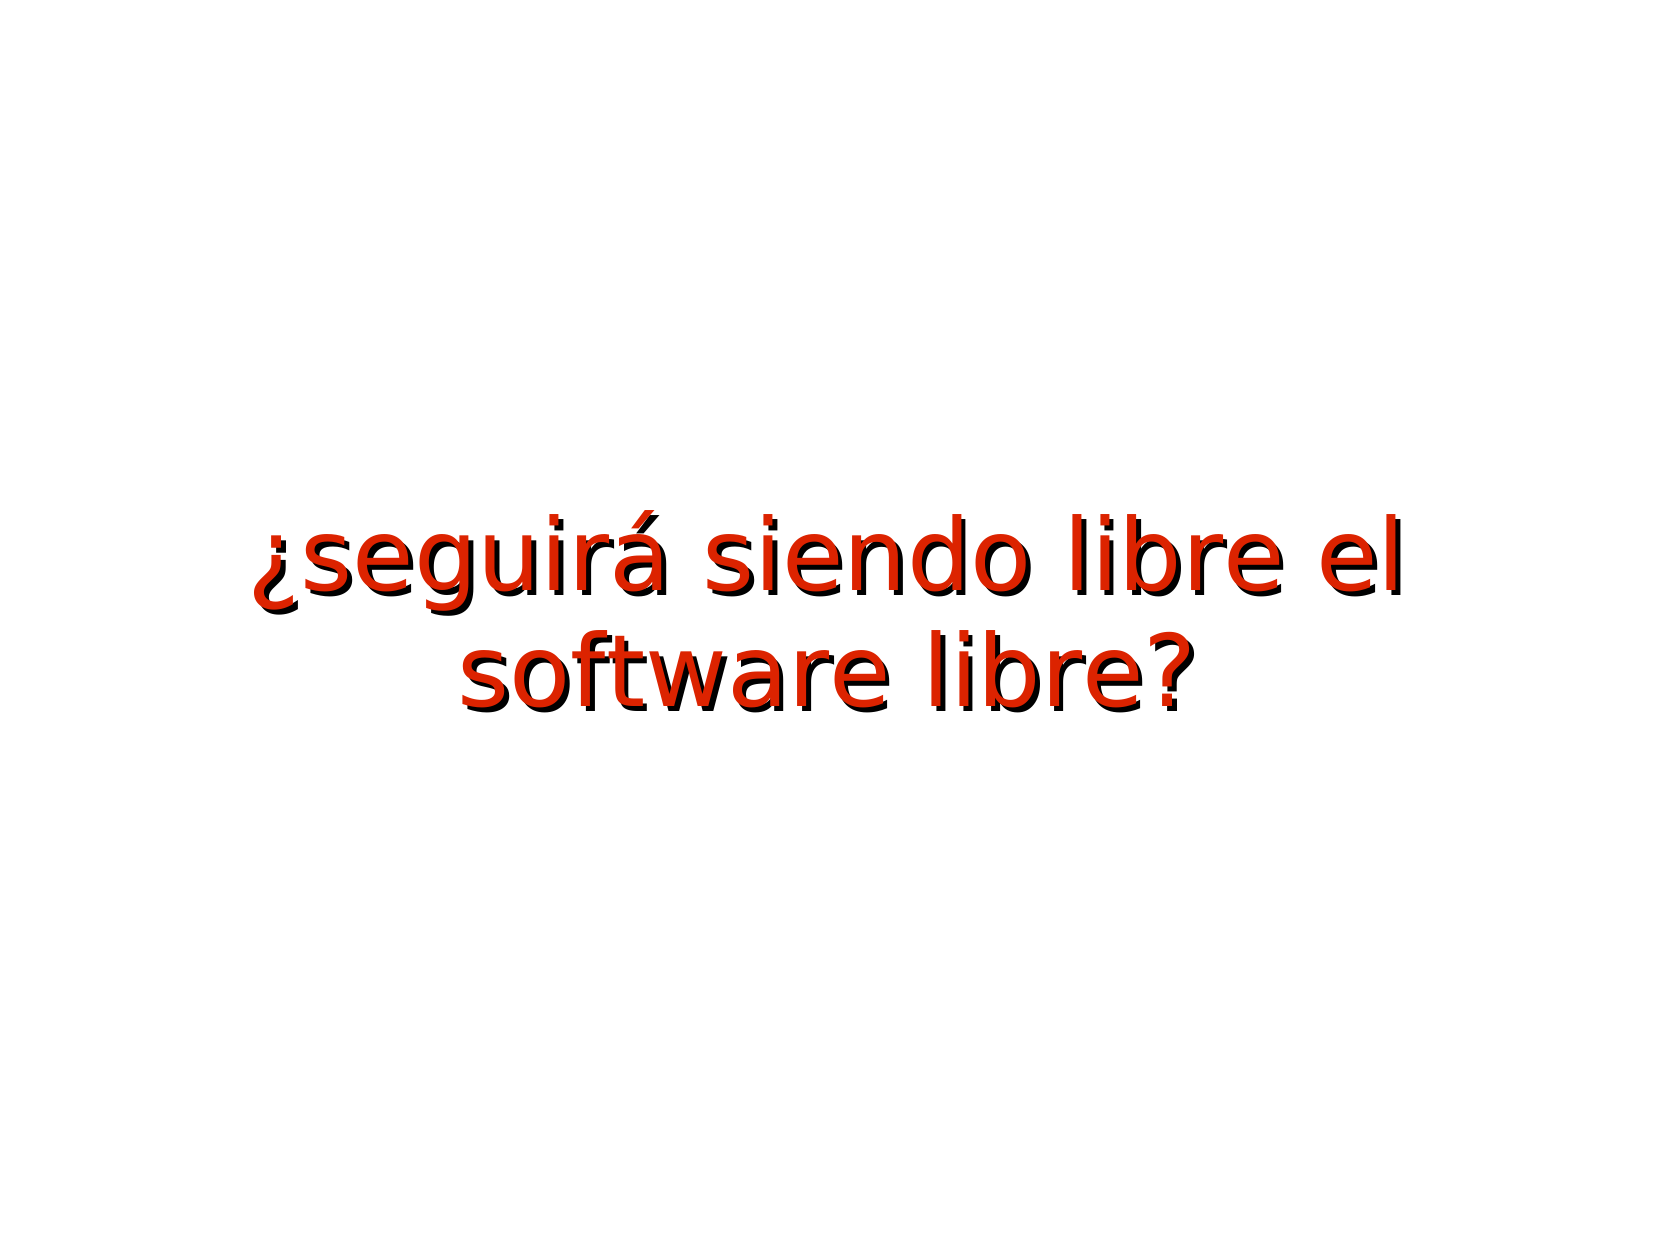

# ¿seguirá siendo libre el software libre?